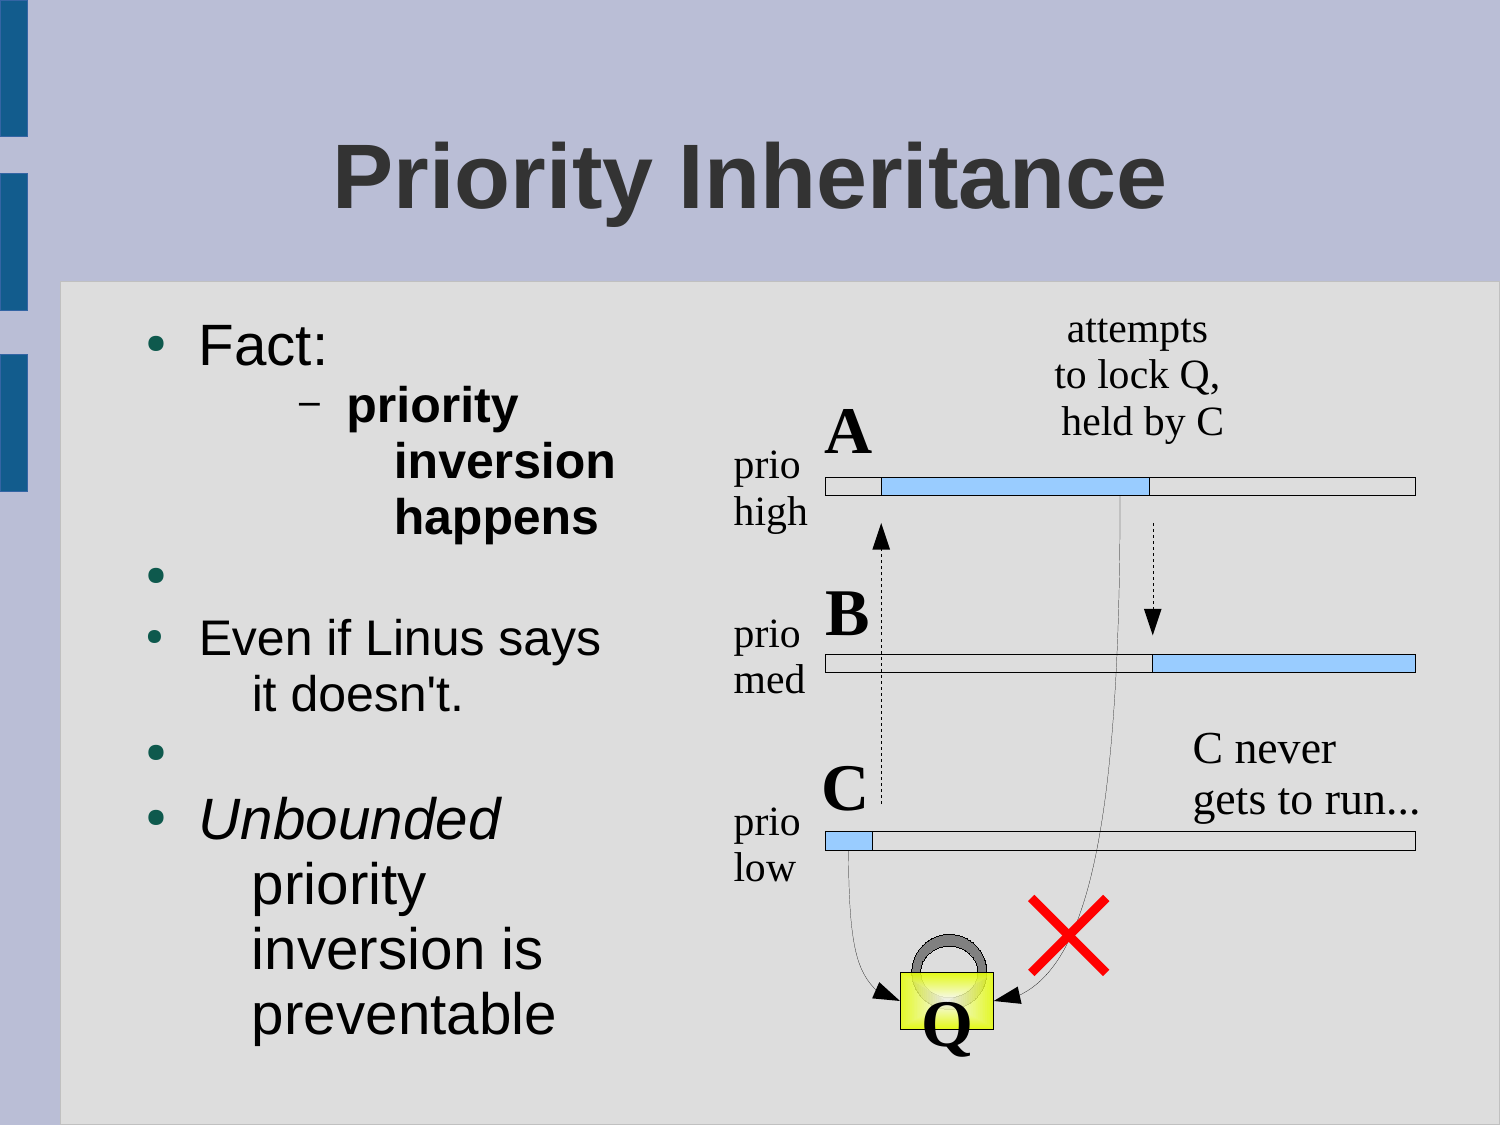

# Priority Inheritance
attempts
to lock Q,
held by C
Fact:
priority inversion happens
Even if Linus says it doesn't.
Unbounded priority inversion is preventable
A
prio
high
B
prio
med
C never
gets to run...
C
prio
low
Q